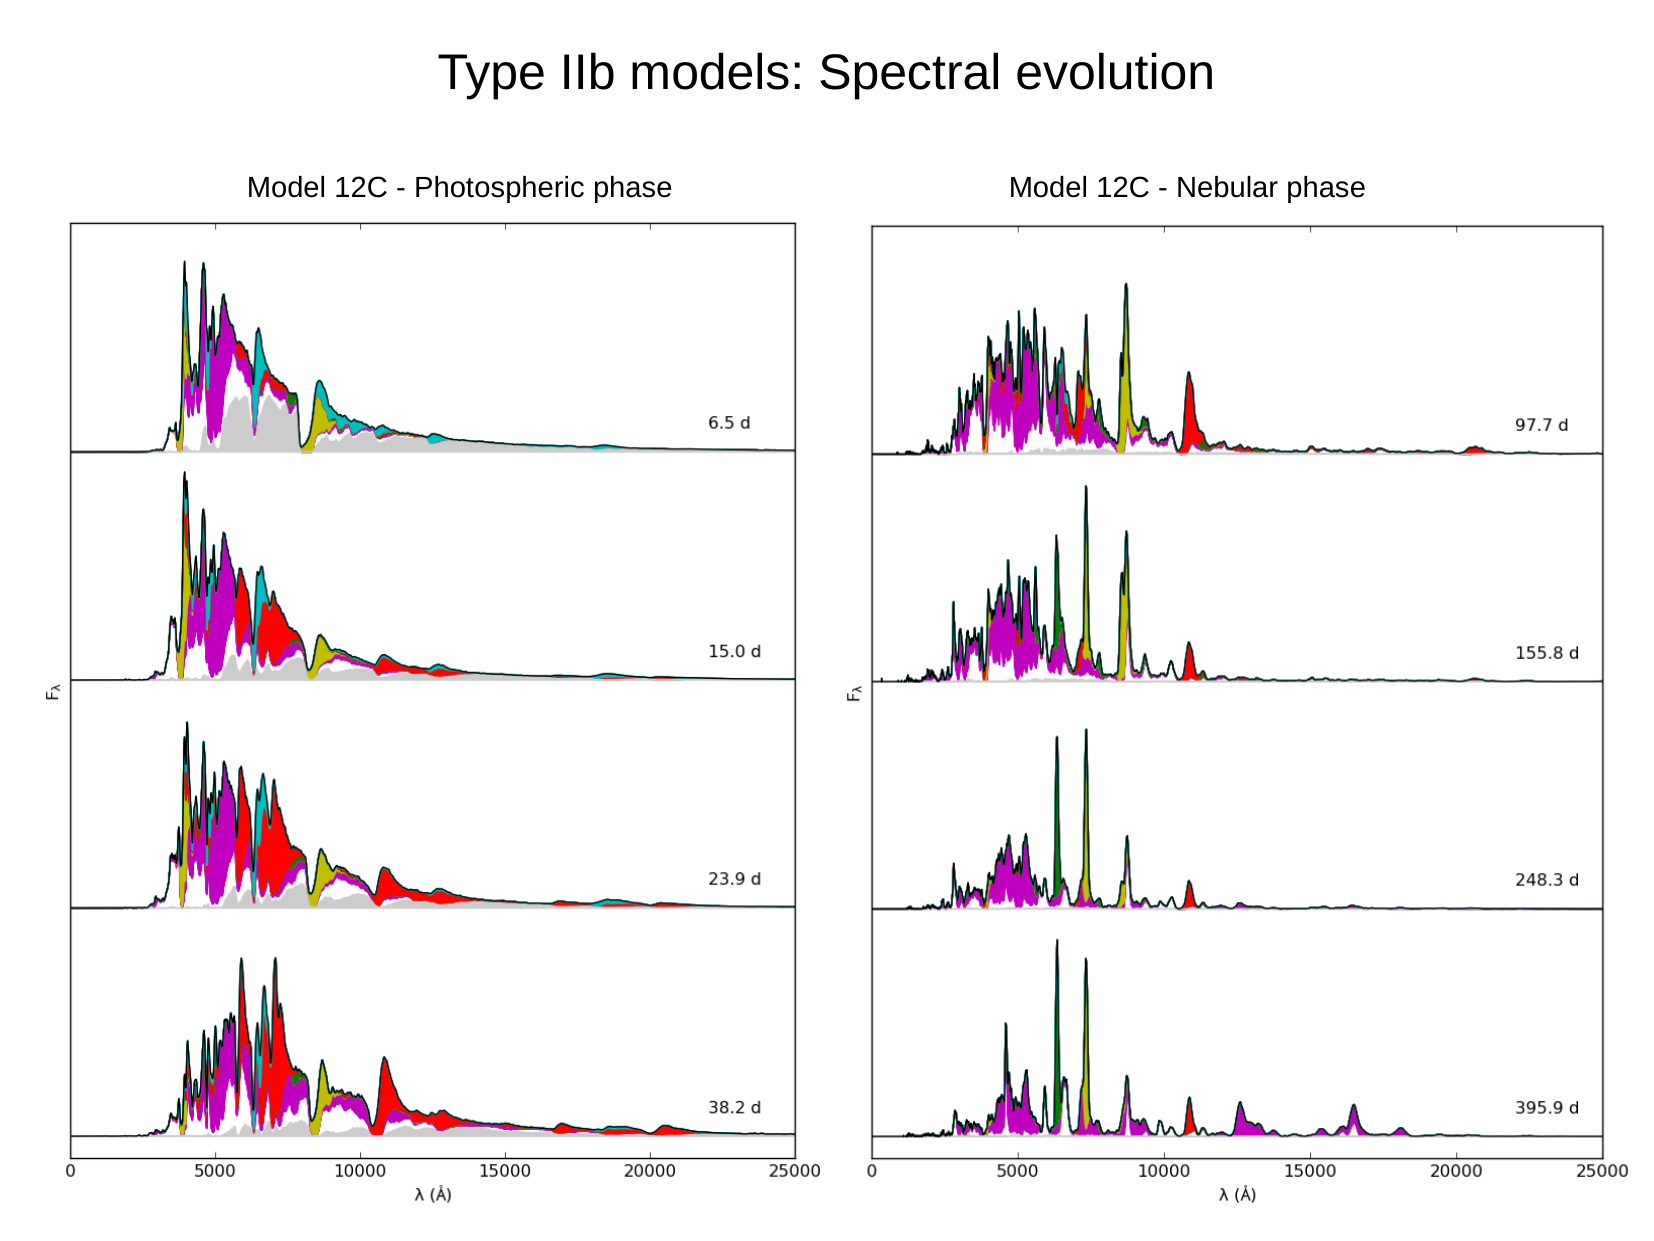

Type IIb models: Spectral evolution
Model 12C - Photospheric phase
Model 12C - Nebular phase
H, He, O, Ca, Fe, Continuum